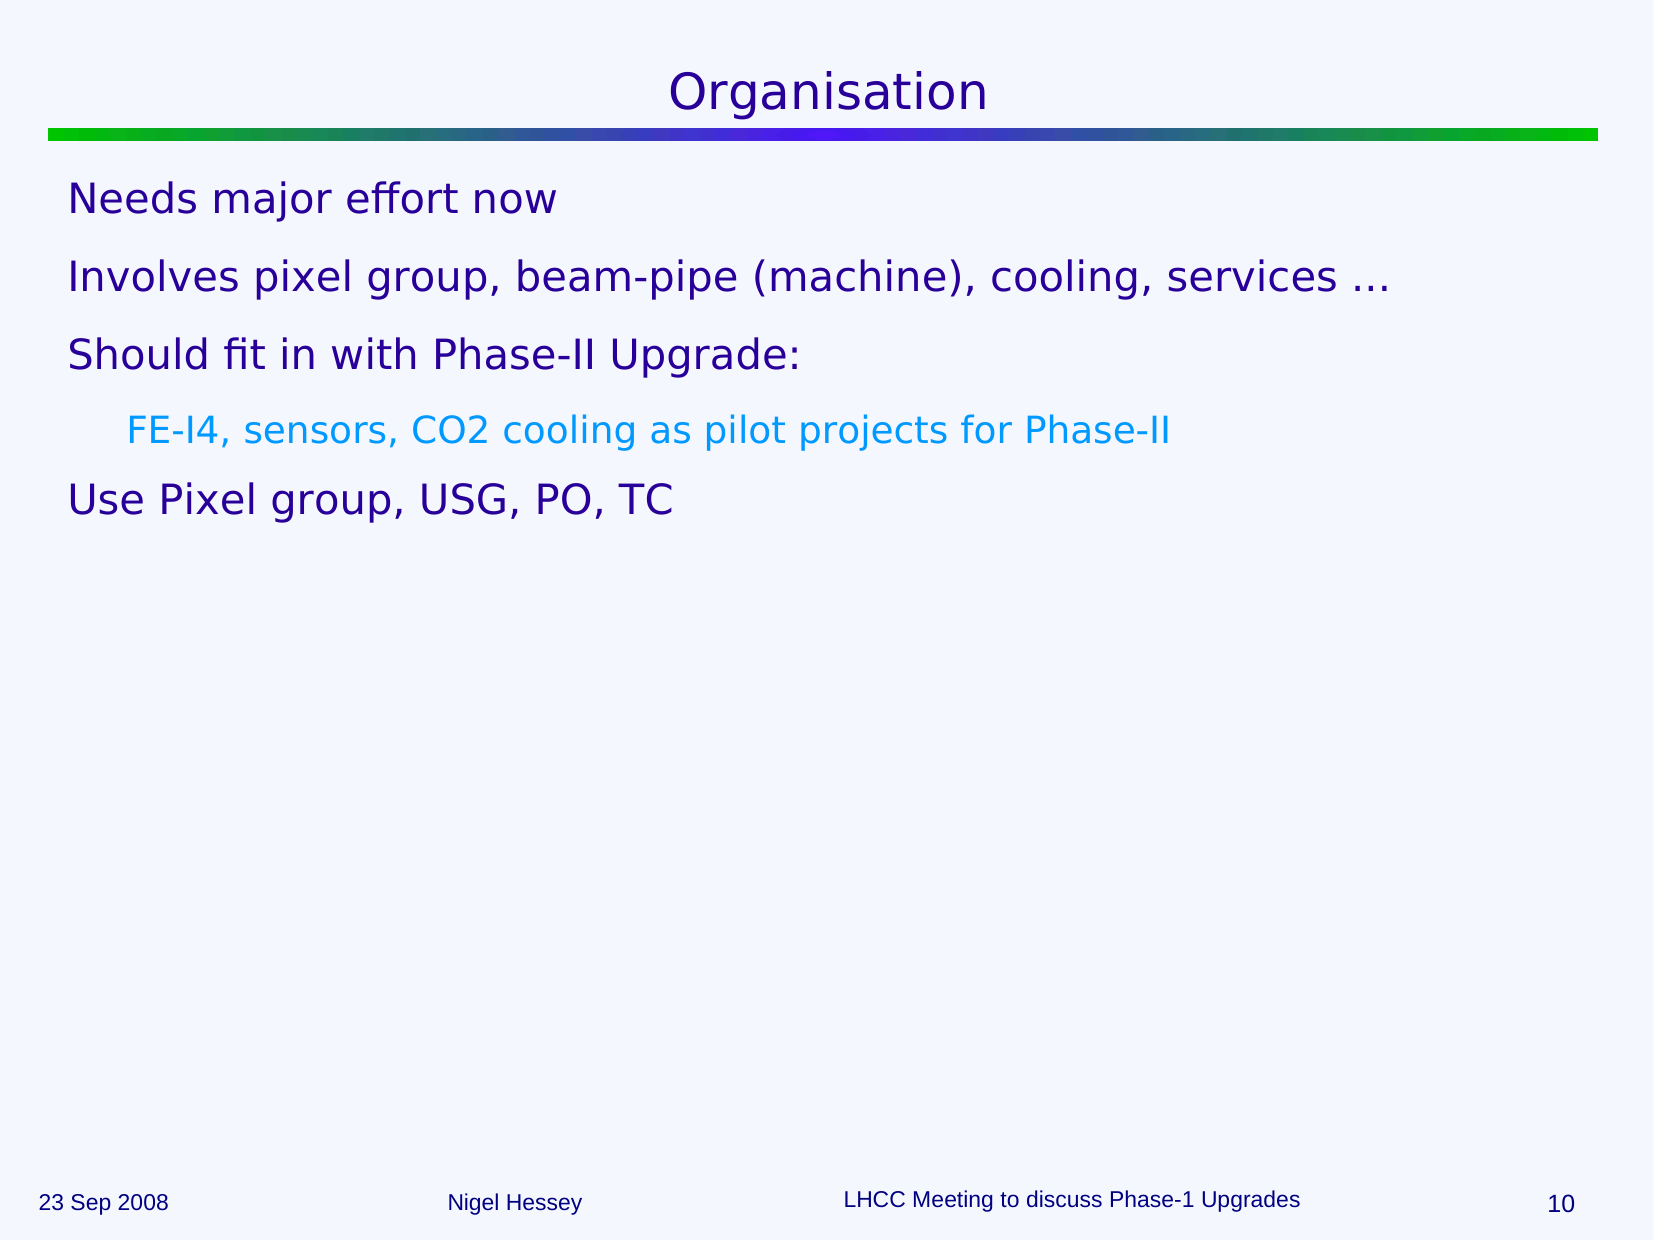

# Organisation
Needs major effort now
Involves pixel group, beam-pipe (machine), cooling, services ...
Should fit in with Phase-II Upgrade:
FE-I4, sensors, CO2 cooling as pilot projects for Phase-II
Use Pixel group, USG, PO, TC